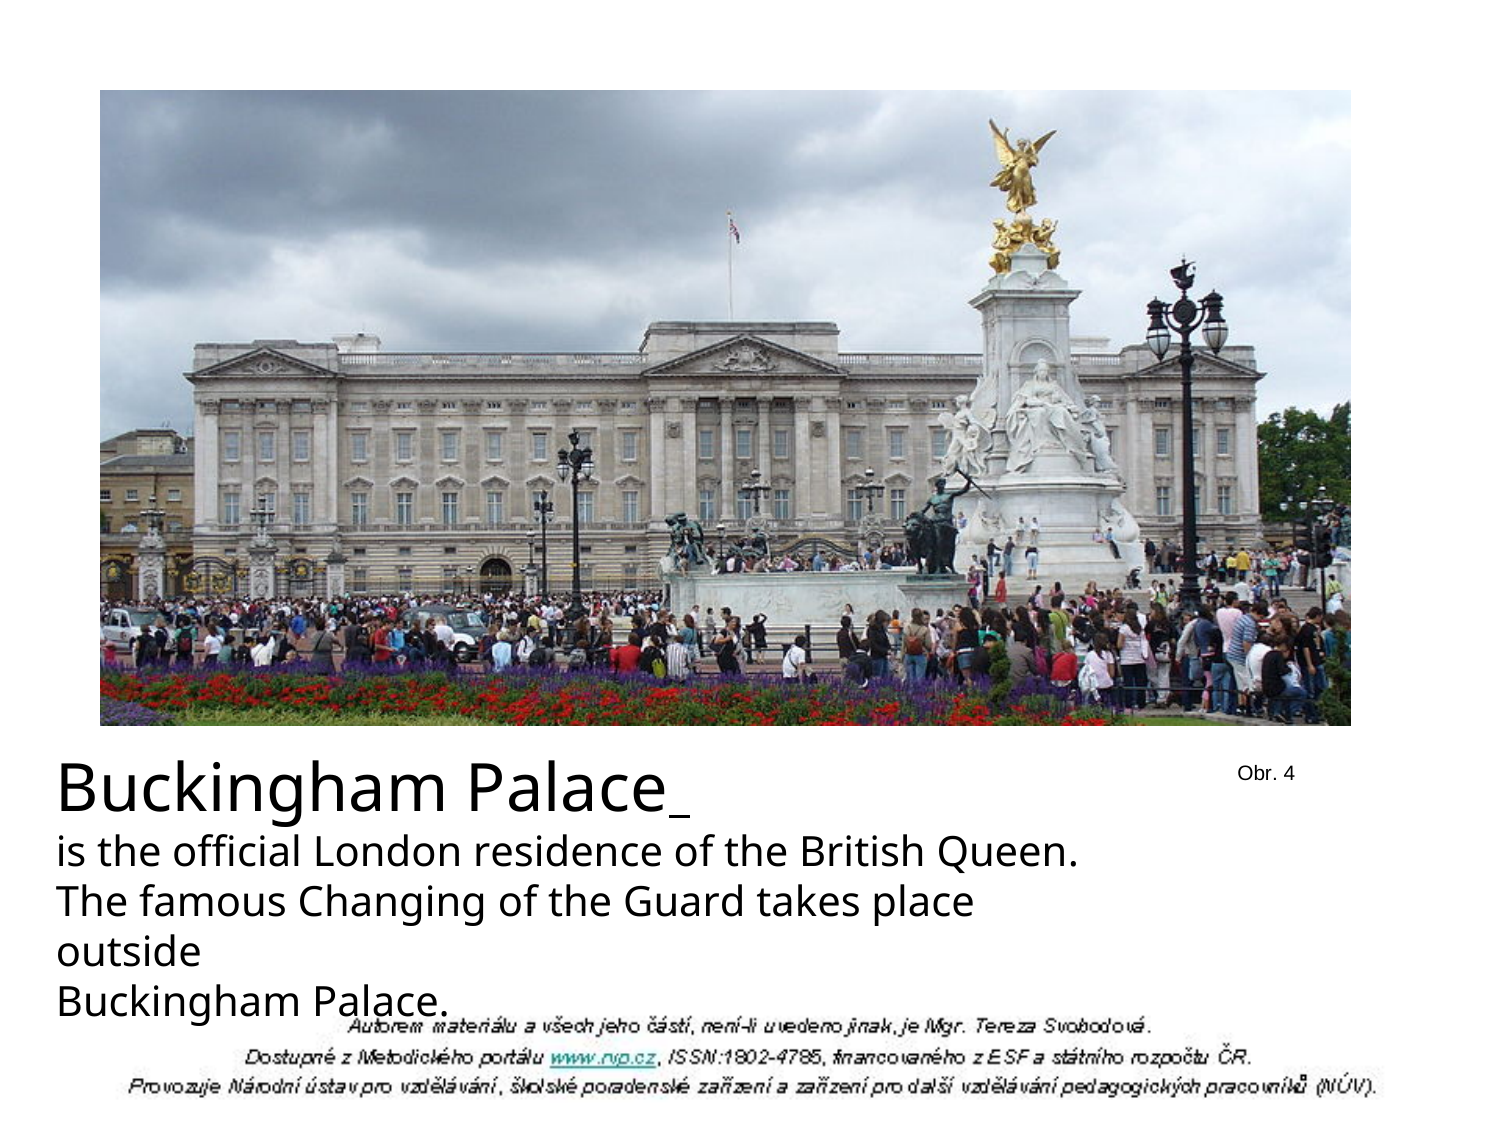

Buckingham Palace
is the official London residence of the British Queen.
The famous Changing of the Guard takes place outside
Buckingham Palace.
Obr. 4